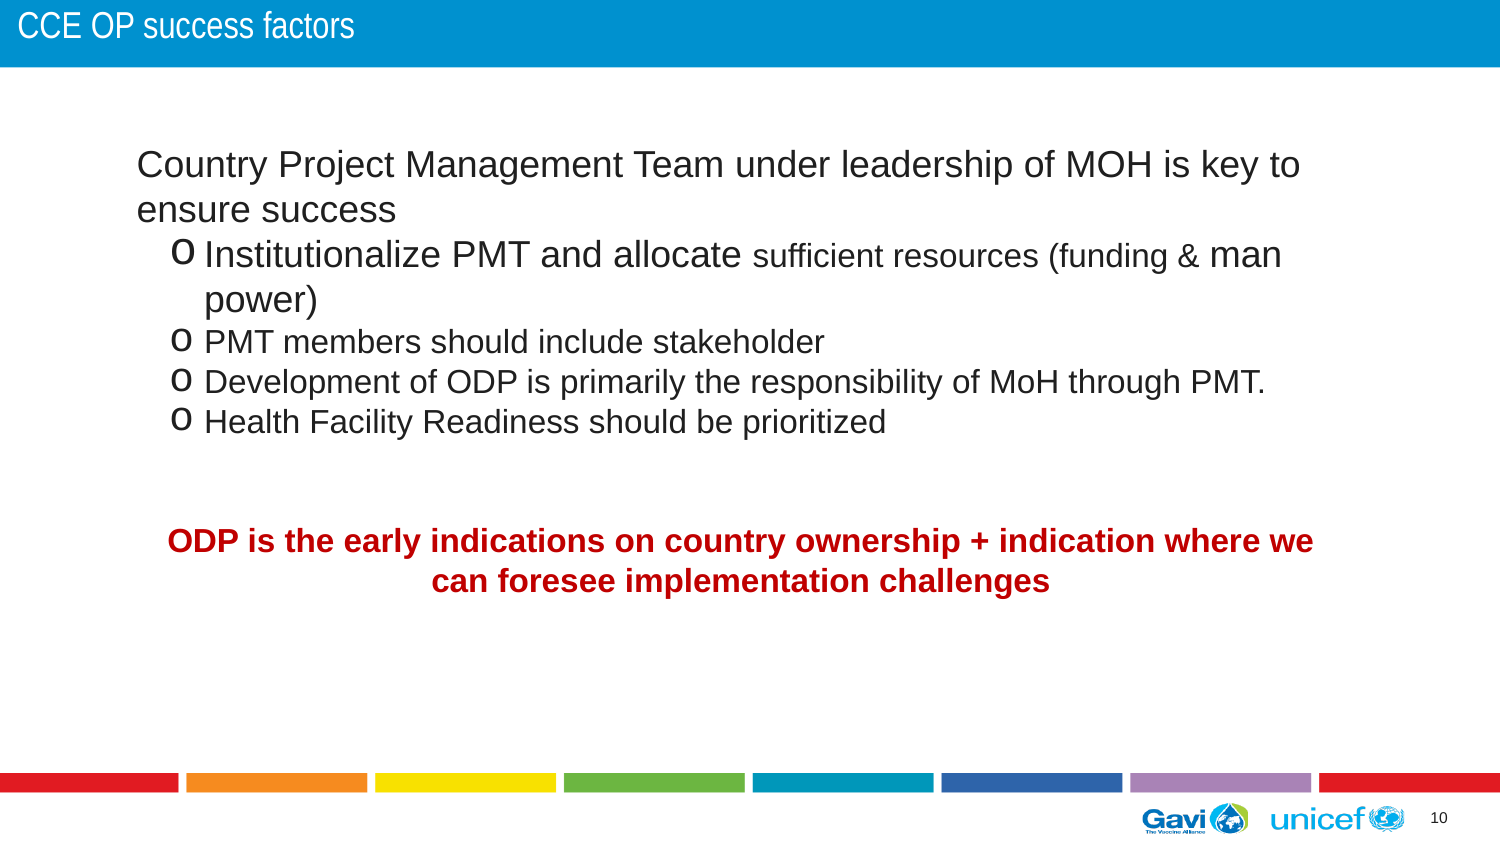

CCE OP success factors
Country Project Management Team under leadership of MOH is key to ensure success
Institutionalize PMT and allocate sufficient resources (funding & man power)
PMT members should include stakeholder
Development of ODP is primarily the responsibility of MoH through PMT.
Health Facility Readiness should be prioritized
ODP is the early indications on country ownership + indication where we can foresee implementation challenges